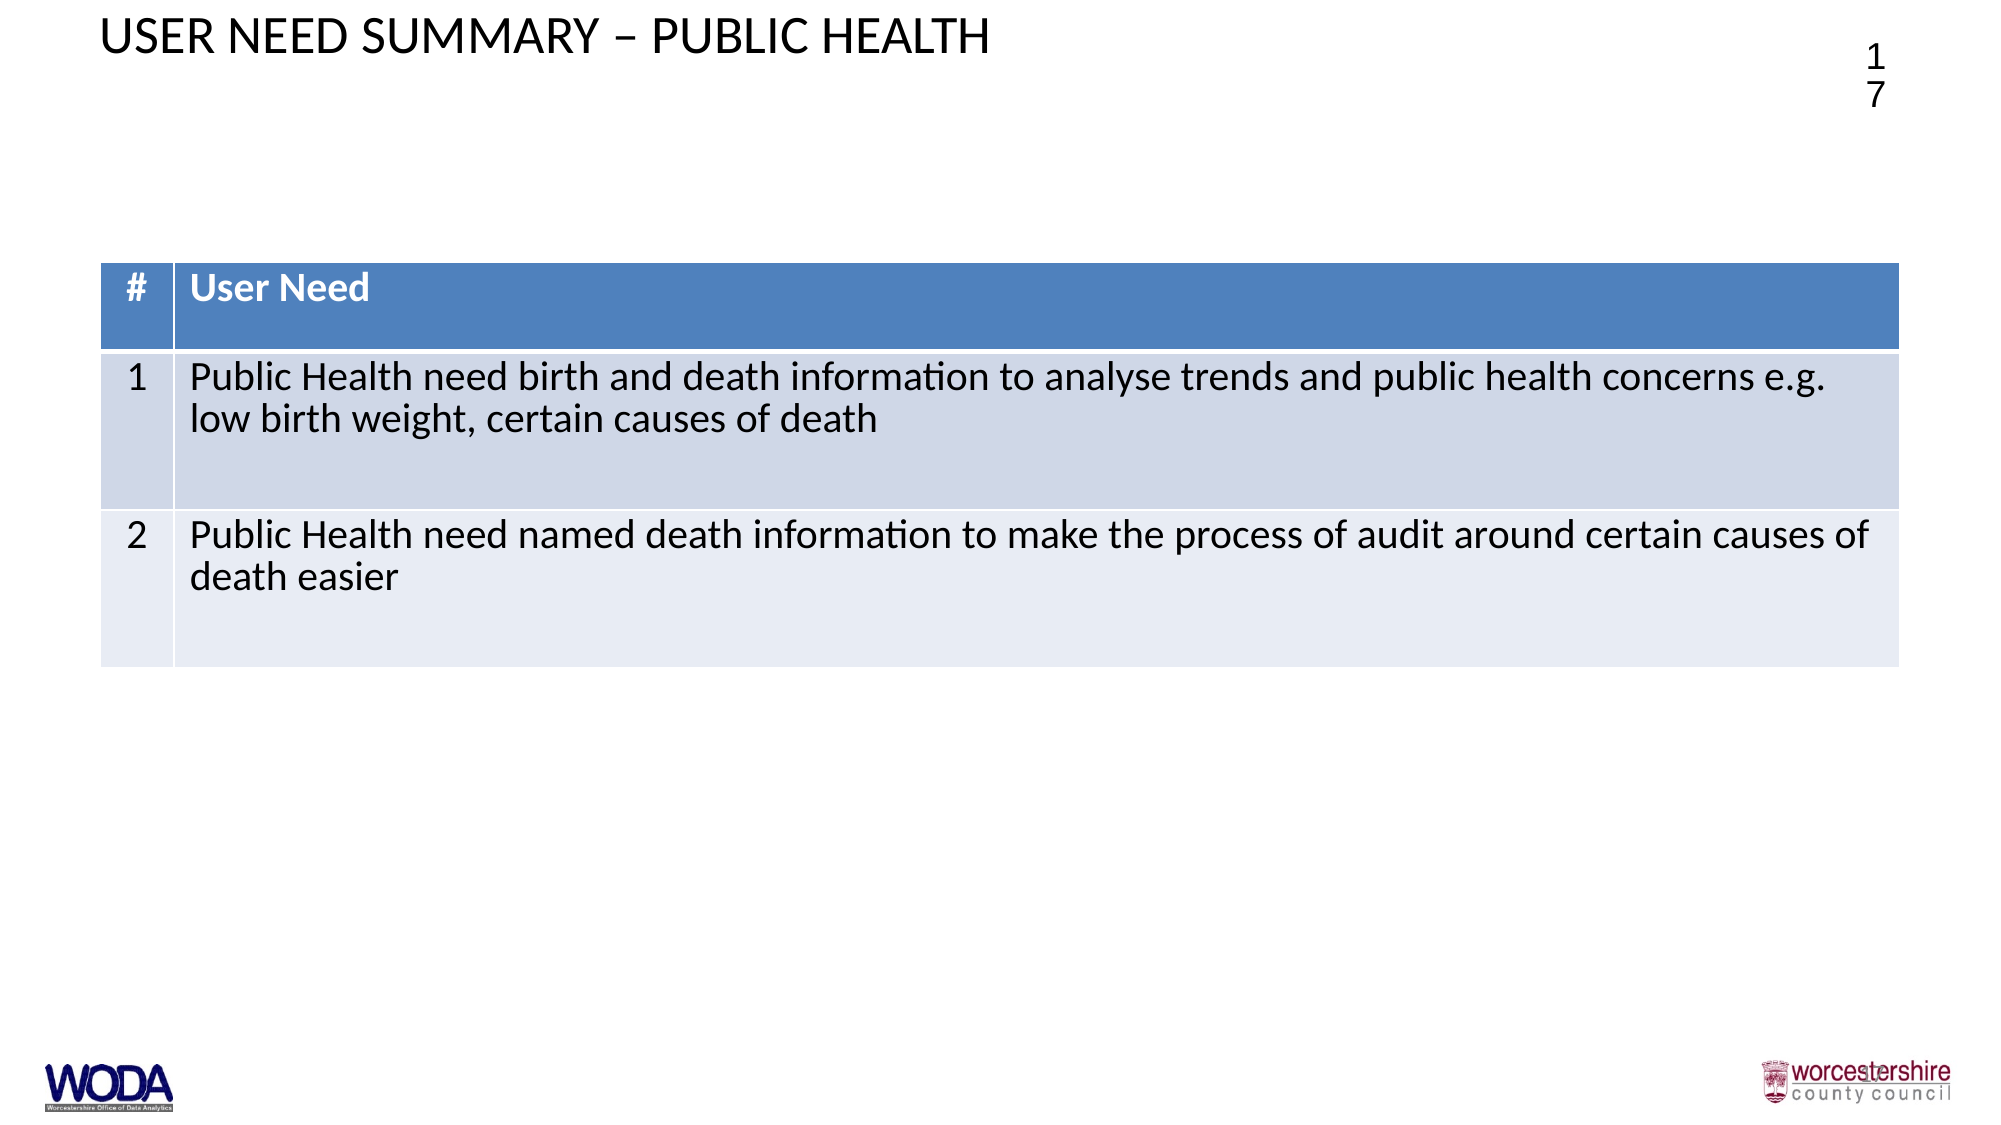

# USER NEED SUMMARY – PUBLIC HEALTH
| # | User Need |
| --- | --- |
| 1 | Public Health need birth and death information to analyse trends and public health concerns e.g. low birth weight, certain causes of death |
| 2 | Public Health need named death information to make the process of audit around certain causes of death easier |